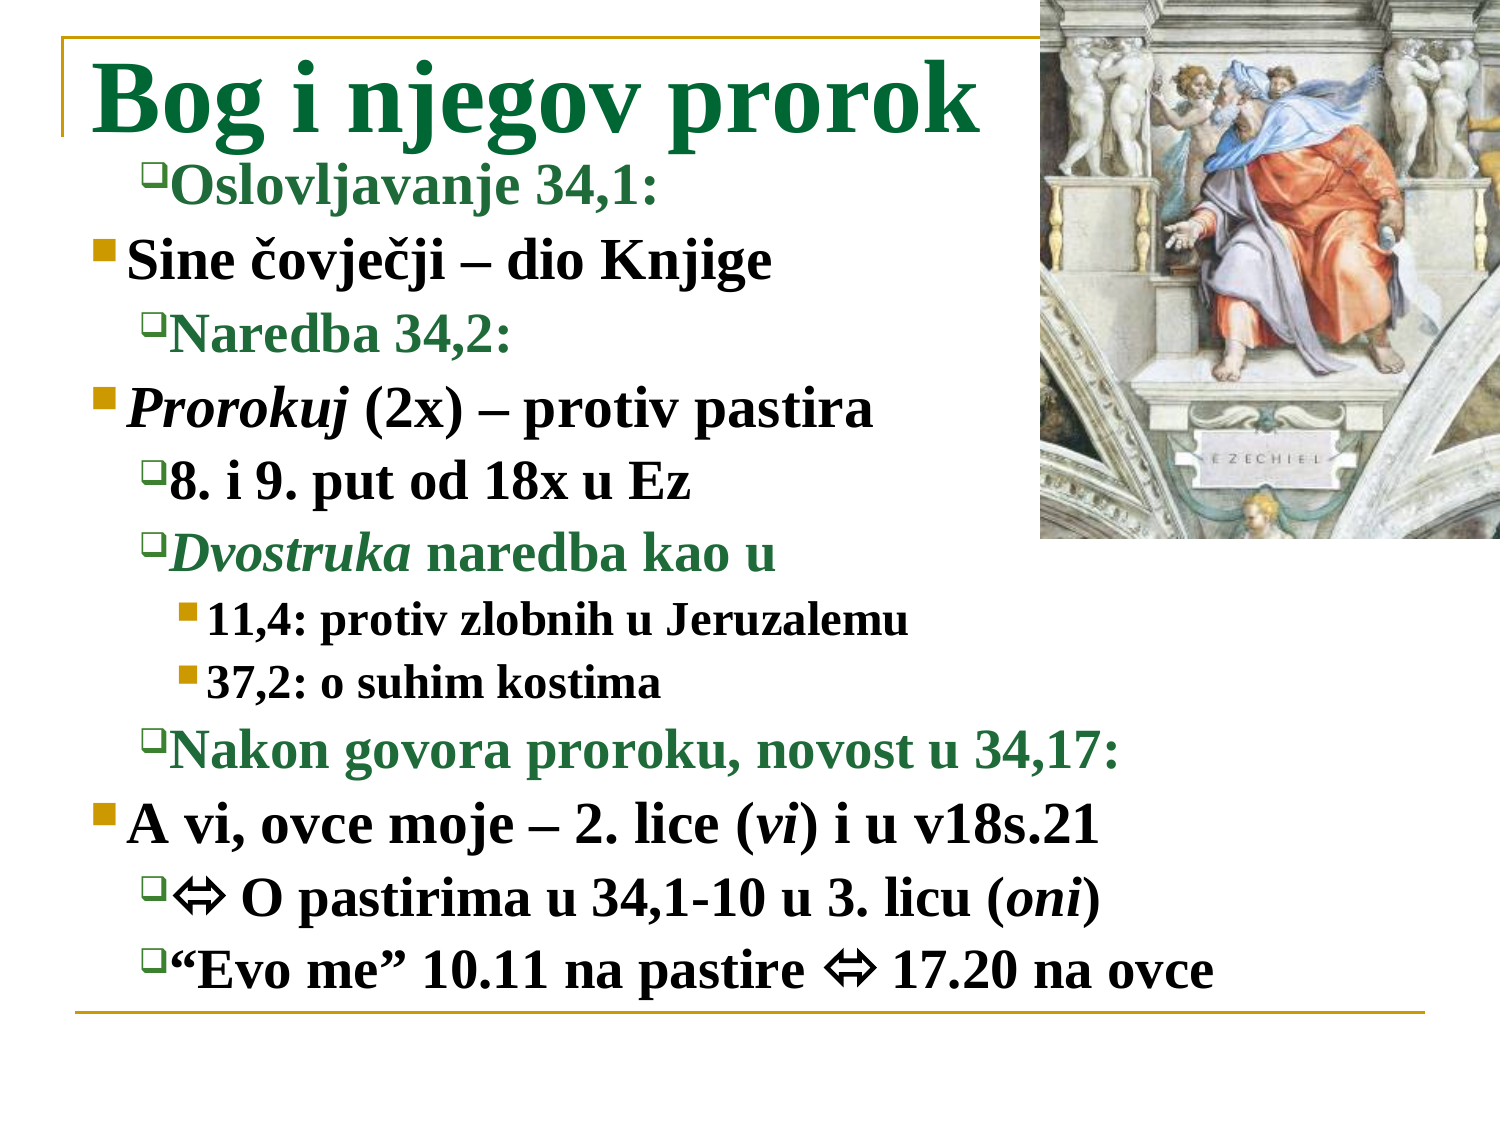

# Bog i njegov prorok
Oslovljavanje 34,1:
Sine čovječji – dio Knjige
Naredba 34,2:
Prorokuj (2x) – protiv pastira
8. i 9. put od 18x u Ez
Dvostruka naredba kao u
11,4: protiv zlobnih u Jeruzalemu
37,2: o suhim kostima
Nakon govora proroku, novost u 34,17:
A vi, ovce moje – 2. lice (vi) i u v18s.21
 O pastirima u 34,1-10 u 3. licu (oni)
“Evo me” 10.11 na pastire  17.20 na ovce